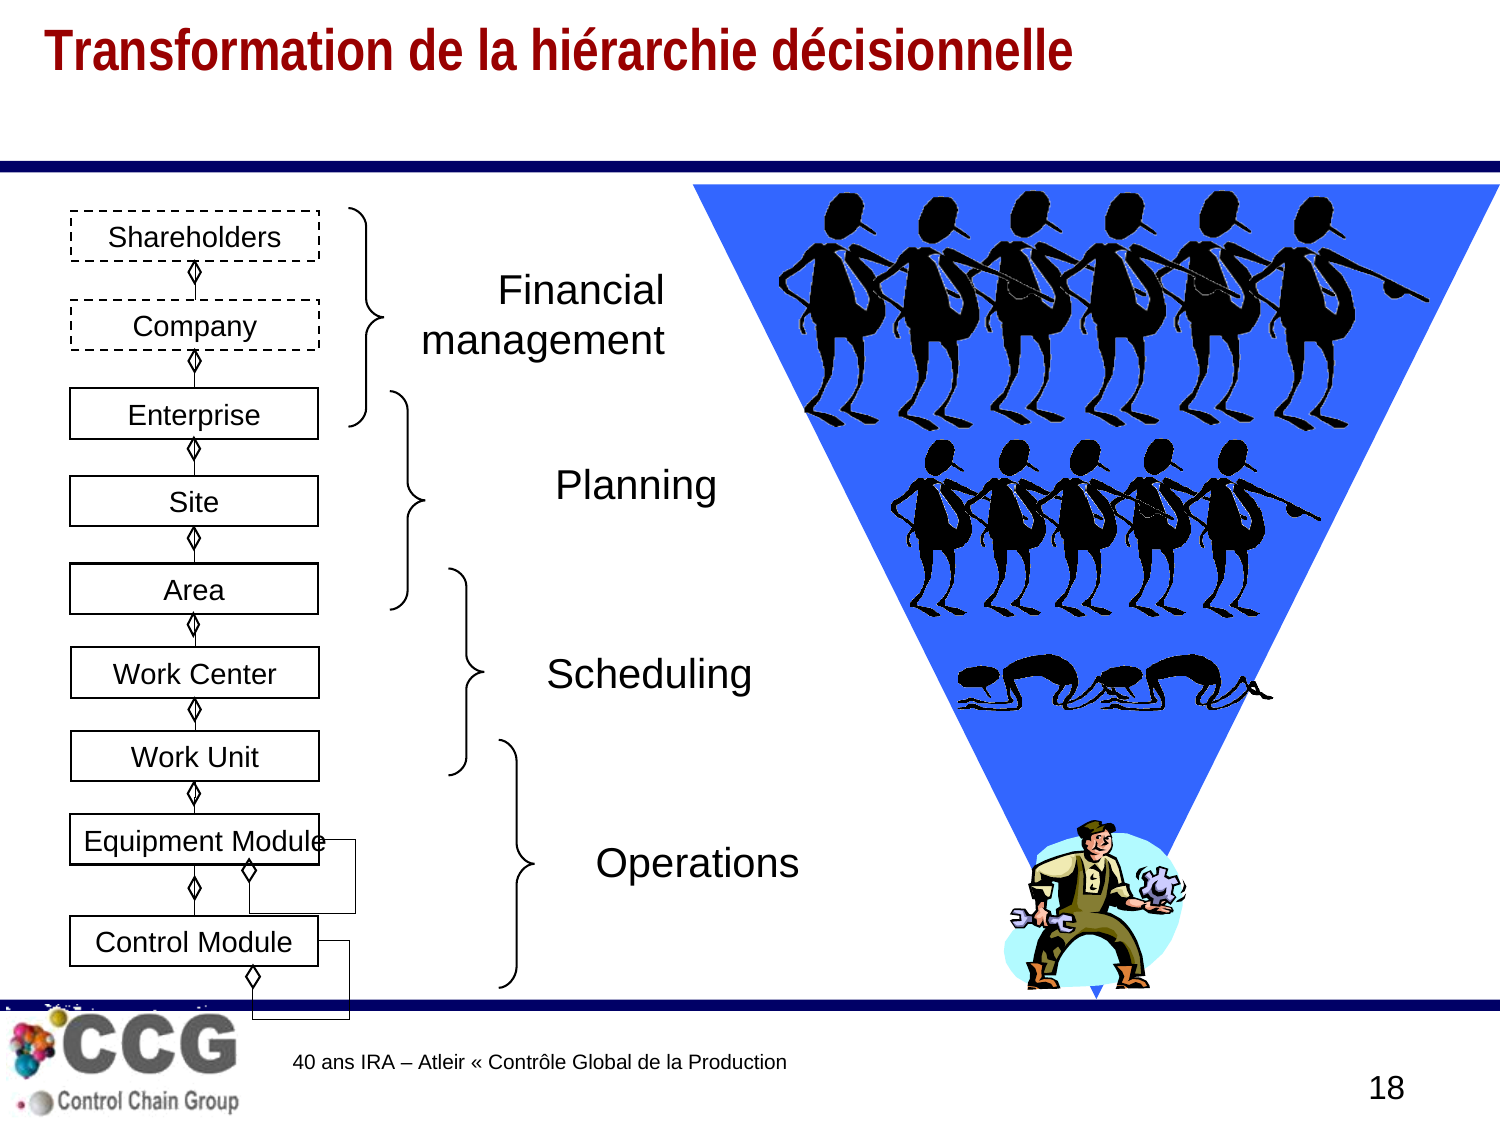

# Transformation de la hiérarchie décisionnelle
Shareholders
Financial
management
Company
Enterprise
Planning
Site
Area
Scheduling
Work Center
Work Unit
Equipment Module
Operations
Control Module